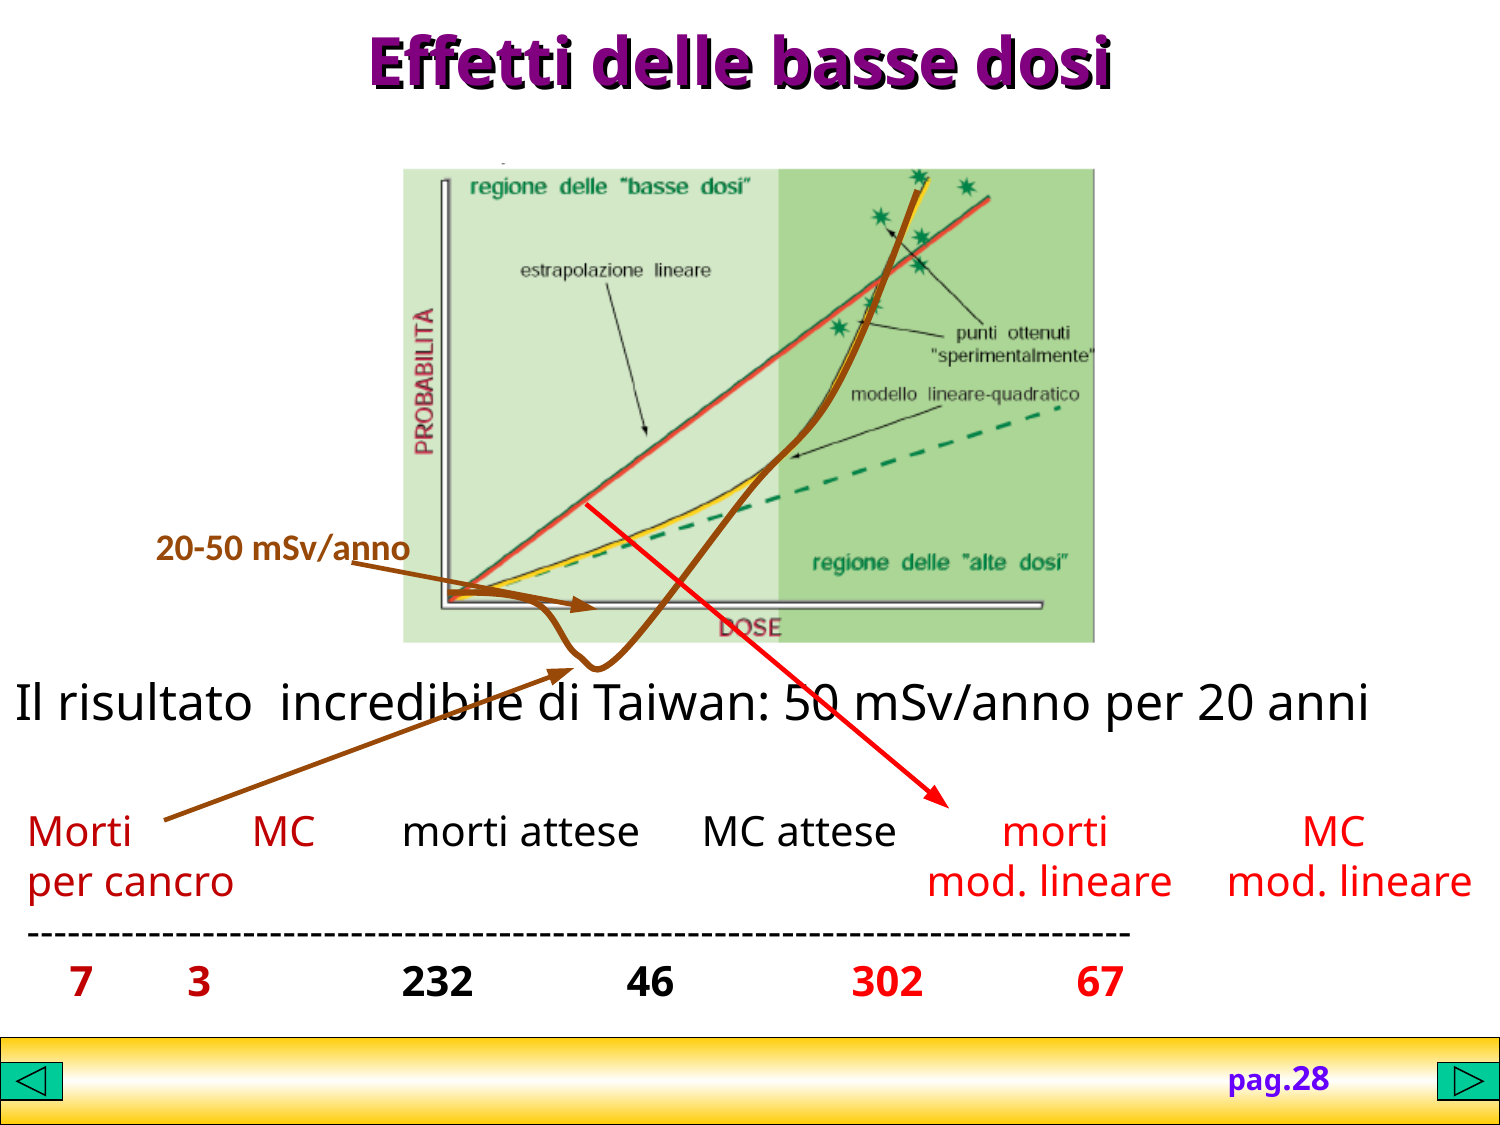

Effetti delle basse dosi
20-50 mSv/anno
Il risultato incredibile di Taiwan: 50 mSv/anno per 20 anni
Morti		MC		morti attese	MC attese		morti			MC
per cancro										mod. lineare	mod. lineare
----------------------------------------------------------------------------------
 7		 3			232			46			302			67
28